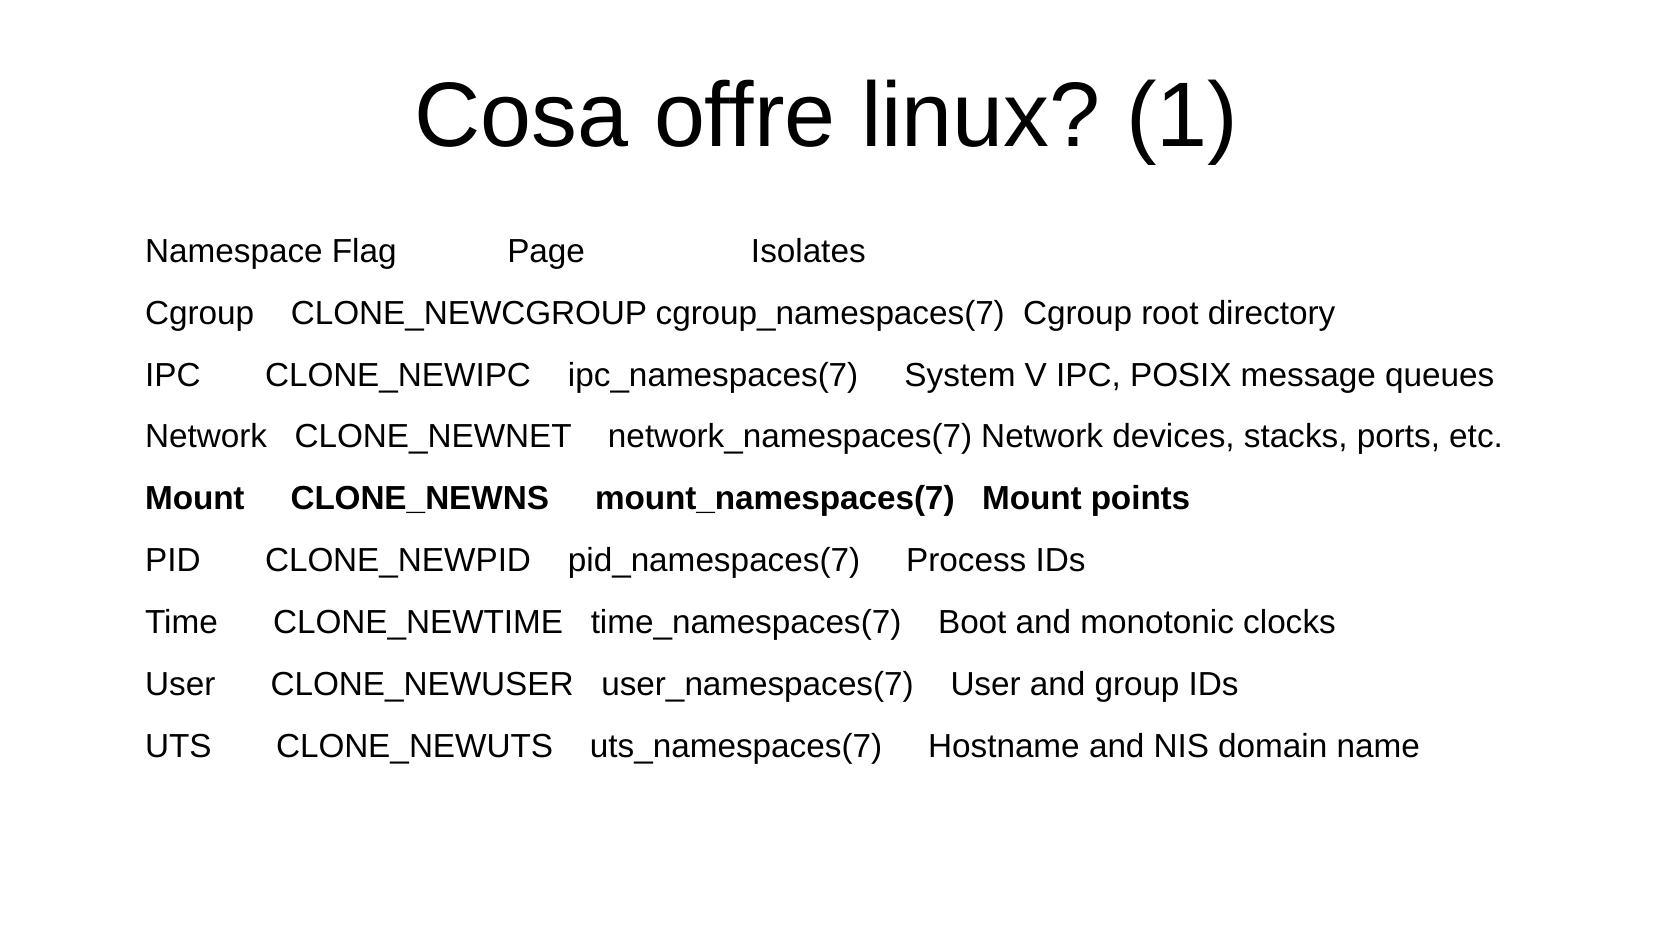

# Cosa offre linux? (1)
      Namespace Flag            Page                  Isolates
      Cgroup    CLONE_NEWCGROUP cgroup_namespaces(7)  Cgroup root directory
      IPC       CLONE_NEWIPC    ipc_namespaces(7)     System V IPC, POSIX message queues
      Network   CLONE_NEWNET    network_namespaces(7) Network devices, stacks, ports, etc.
      Mount     CLONE_NEWNS     mount_namespaces(7)   Mount points
      PID       CLONE_NEWPID    pid_namespaces(7)     Process IDs
      Time      CLONE_NEWTIME   time_namespaces(7)    Boot and monotonic clocks
      User      CLONE_NEWUSER   user_namespaces(7)    User and group IDs
      UTS       CLONE_NEWUTS    uts_namespaces(7)     Hostname and NIS domain name